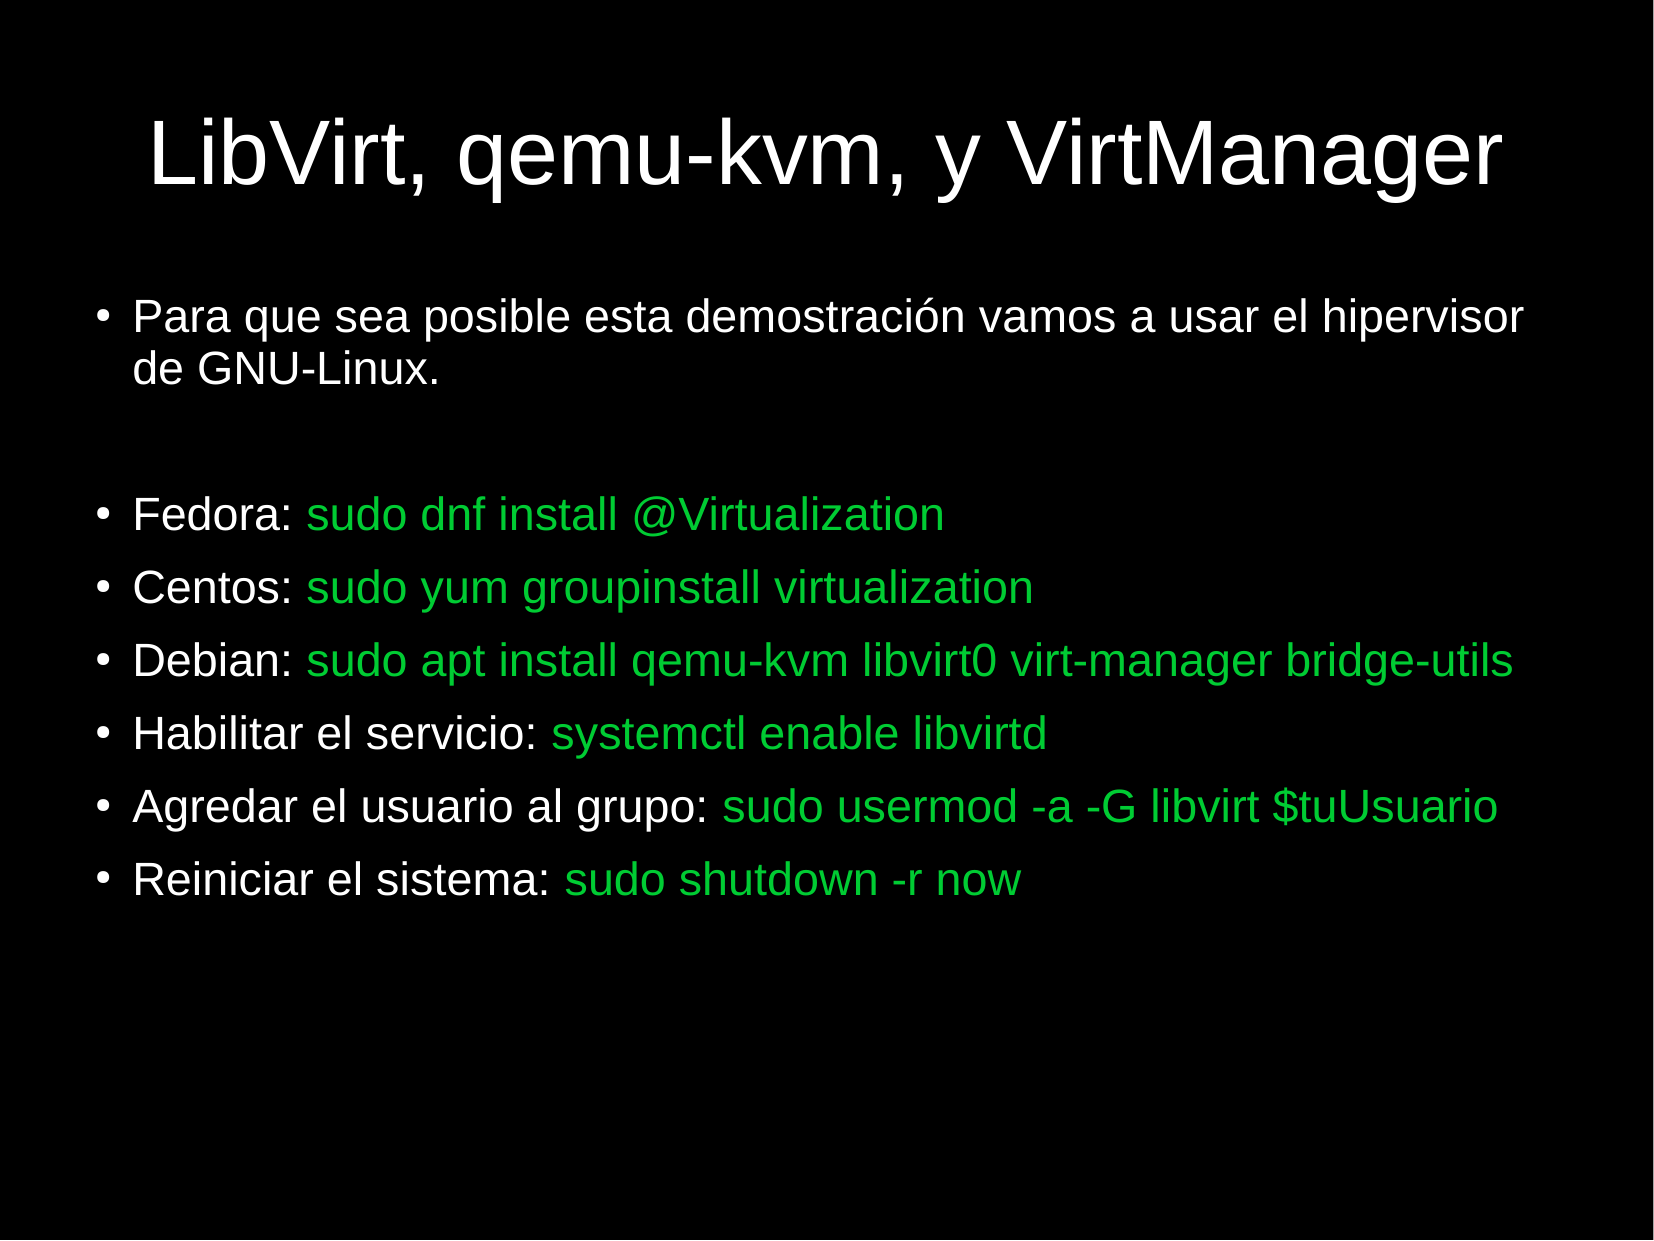

# LibVirt, qemu-kvm, y VirtManager
Para que sea posible esta demostración vamos a usar el hipervisor de GNU-Linux.
Fedora: sudo dnf install @Virtualization
Centos: sudo yum groupinstall virtualization
Debian: sudo apt install qemu-kvm libvirt0 virt-manager bridge-utils
Habilitar el servicio: systemctl enable libvirtd
Agredar el usuario al grupo: sudo usermod -a -G libvirt $tuUsuario
Reiniciar el sistema: sudo shutdown -r now